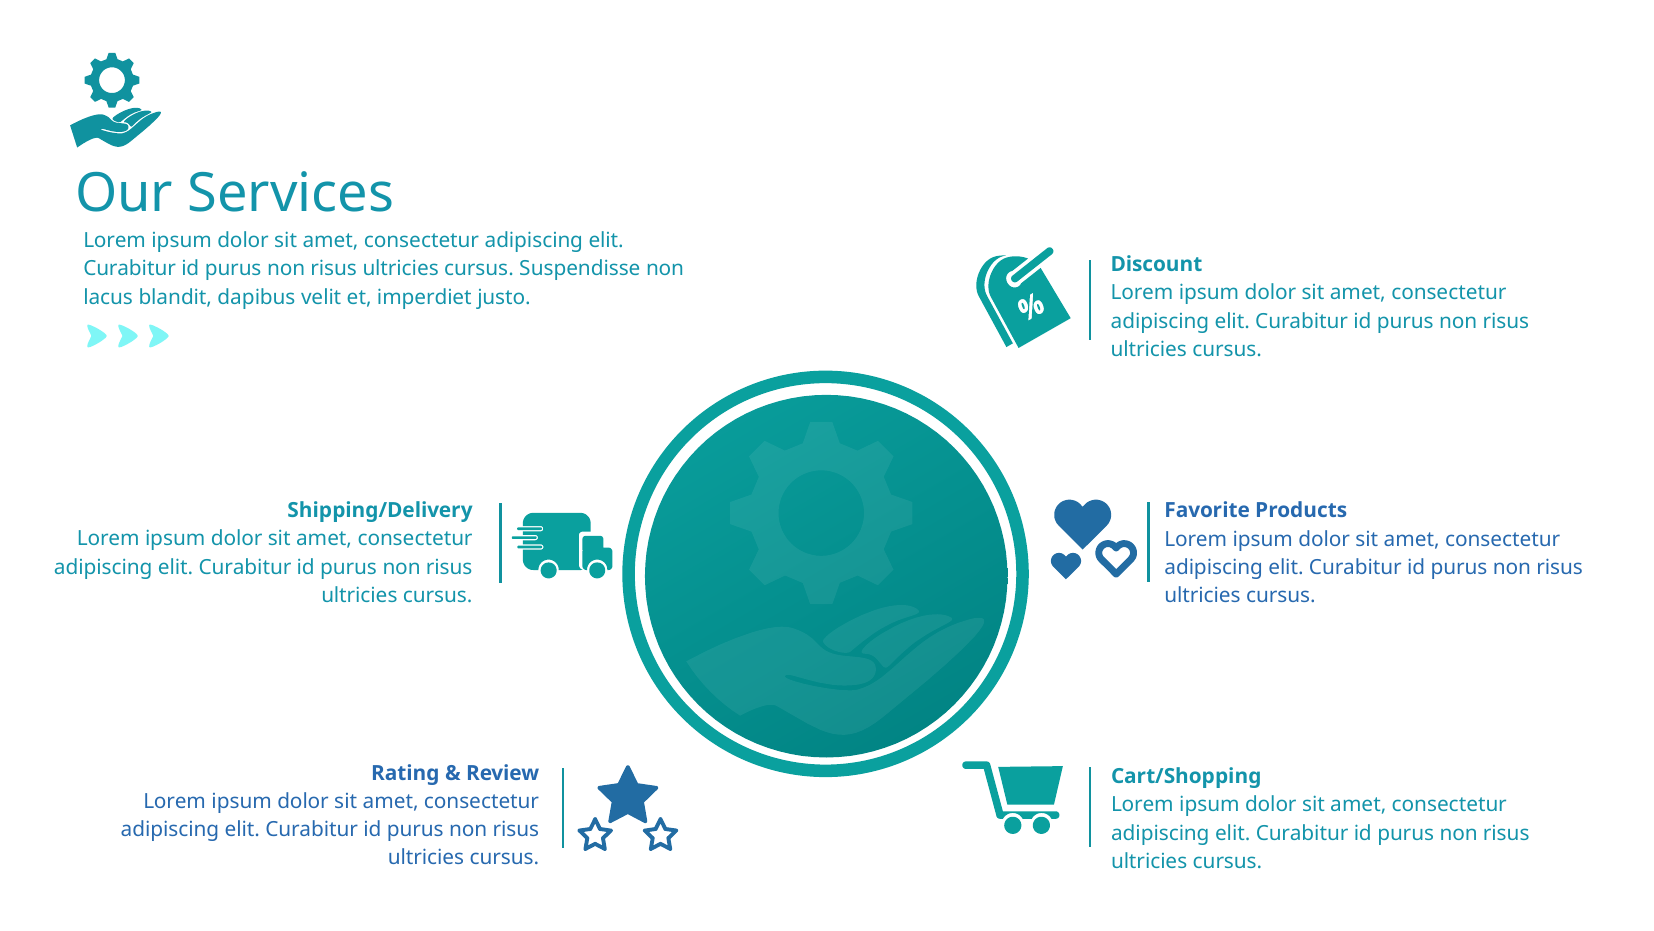

Our Services
# Lorem ipsum dolor sit amet, consectetur adipiscing elit. Curabitur id purus non risus ultricies cursus. Suspendisse non lacus blandit, dapibus velit et, imperdiet justo.
Discount
Lorem ipsum dolor sit amet, consectetur adipiscing elit. Curabitur id purus non risus ultricies cursus.
Shipping/Delivery
Lorem ipsum dolor sit amet, consectetur adipiscing elit. Curabitur id purus non risus ultricies cursus.
Favorite Products
Lorem ipsum dolor sit amet, consectetur adipiscing elit. Curabitur id purus non risus ultricies cursus.
Rating & Review
Lorem ipsum dolor sit amet, consectetur adipiscing elit. Curabitur id purus non risus ultricies cursus.
Cart/Shopping
Lorem ipsum dolor sit amet, consectetur adipiscing elit. Curabitur id purus non risus ultricies cursus.